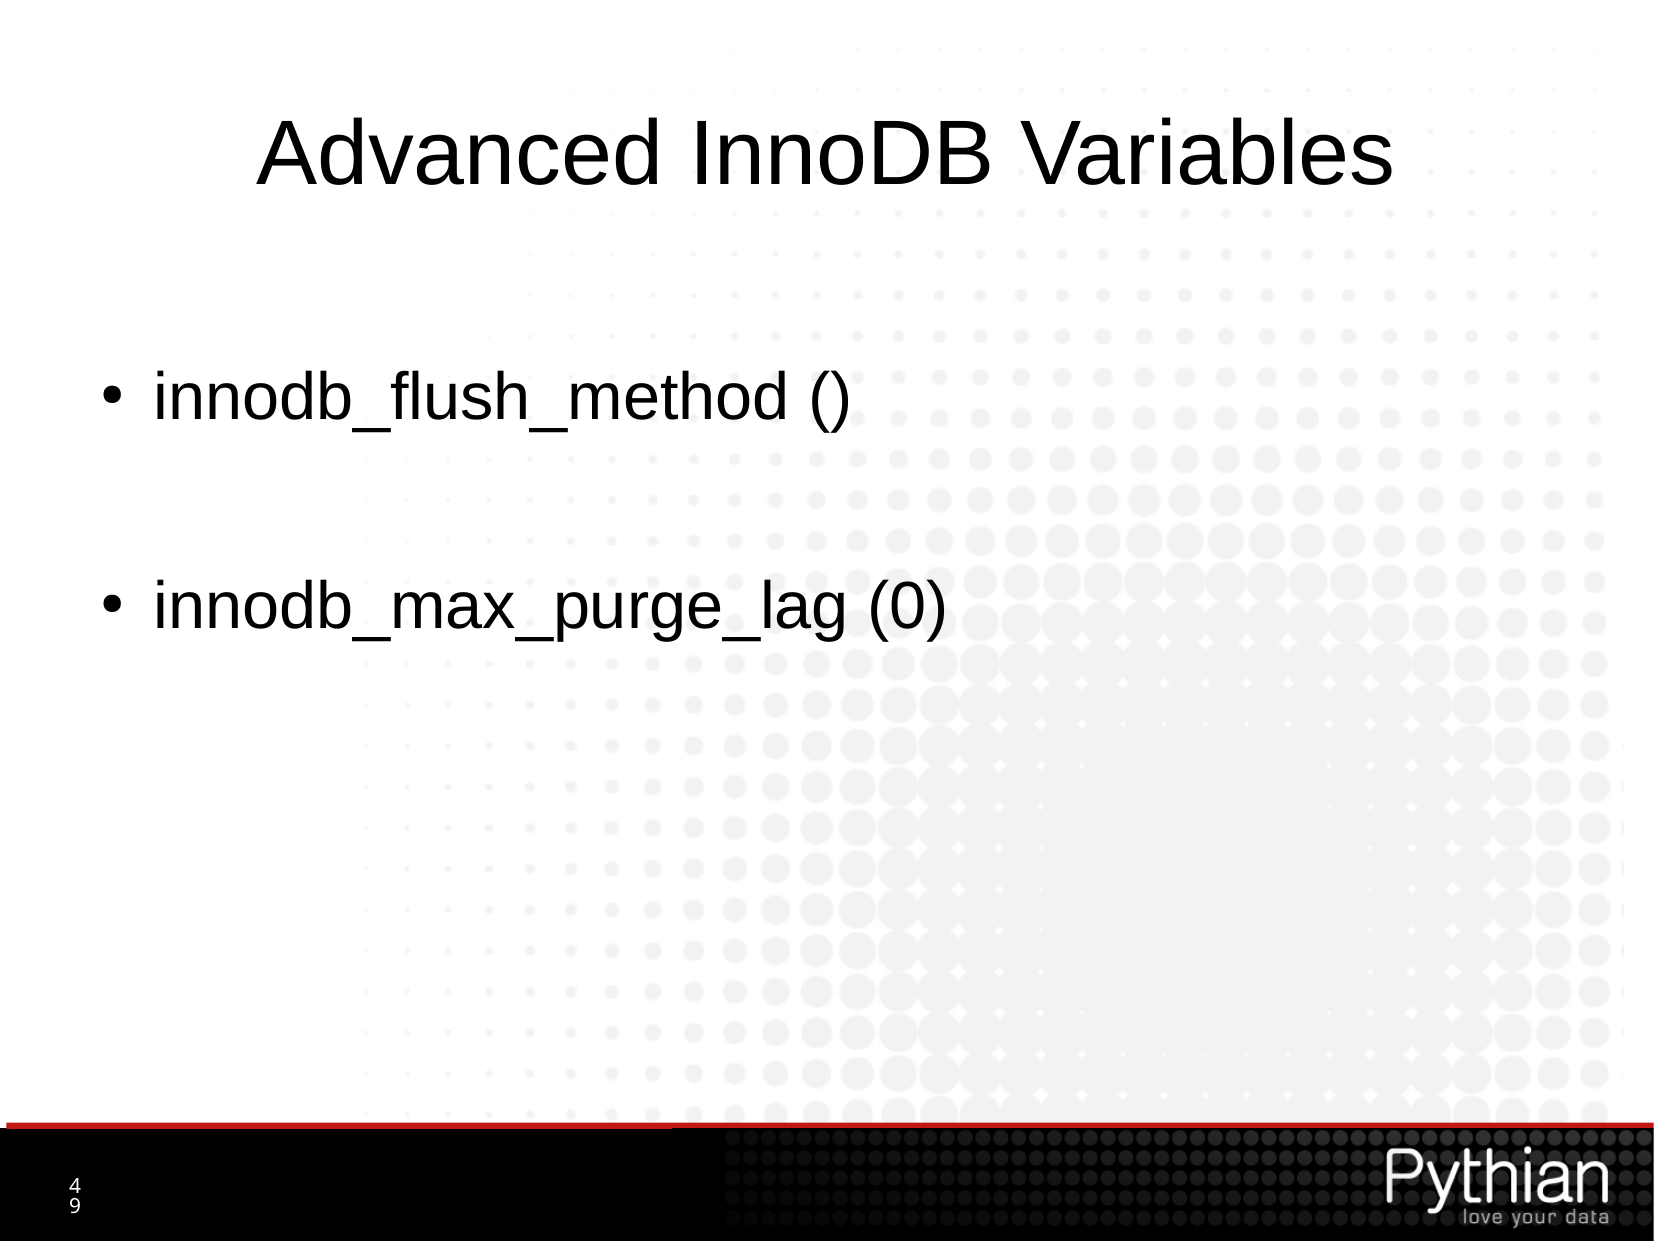

# Advanced InnoDB Variables
innodb_flush_method ()
innodb_max_purge_lag (0)